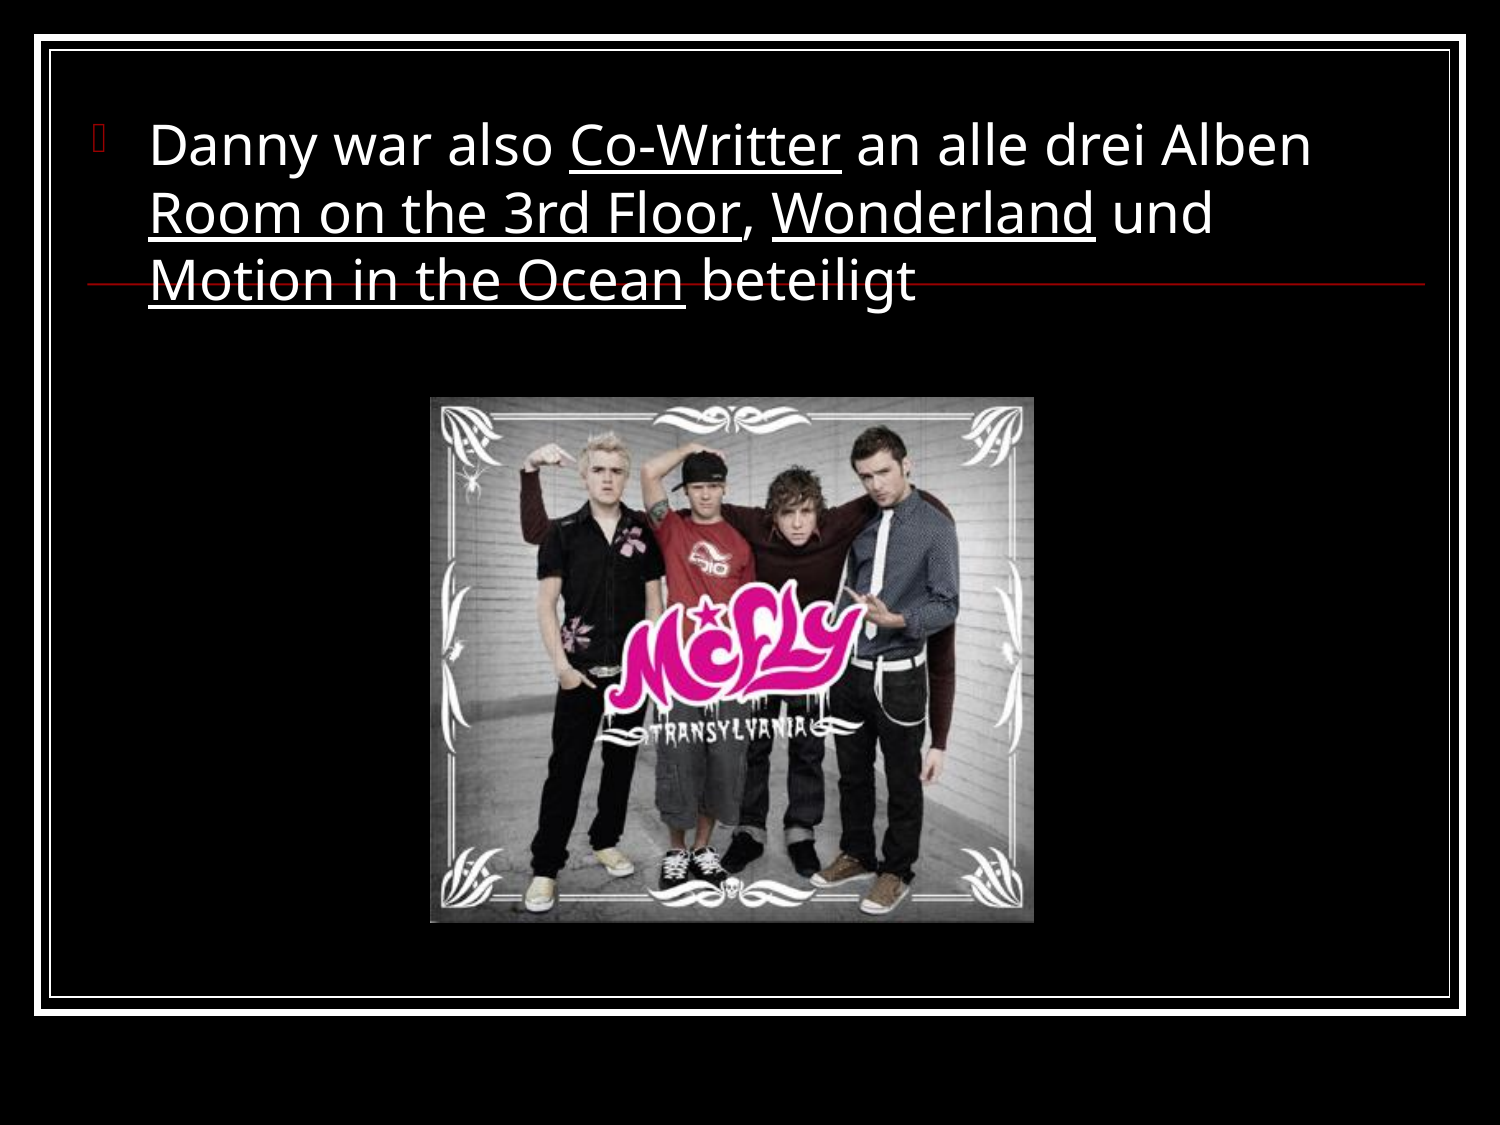

# Danny war also Co-Writter an alle drei Alben Room on the 3rd Floor, Wonderland und Motion in the Ocean beteiligt